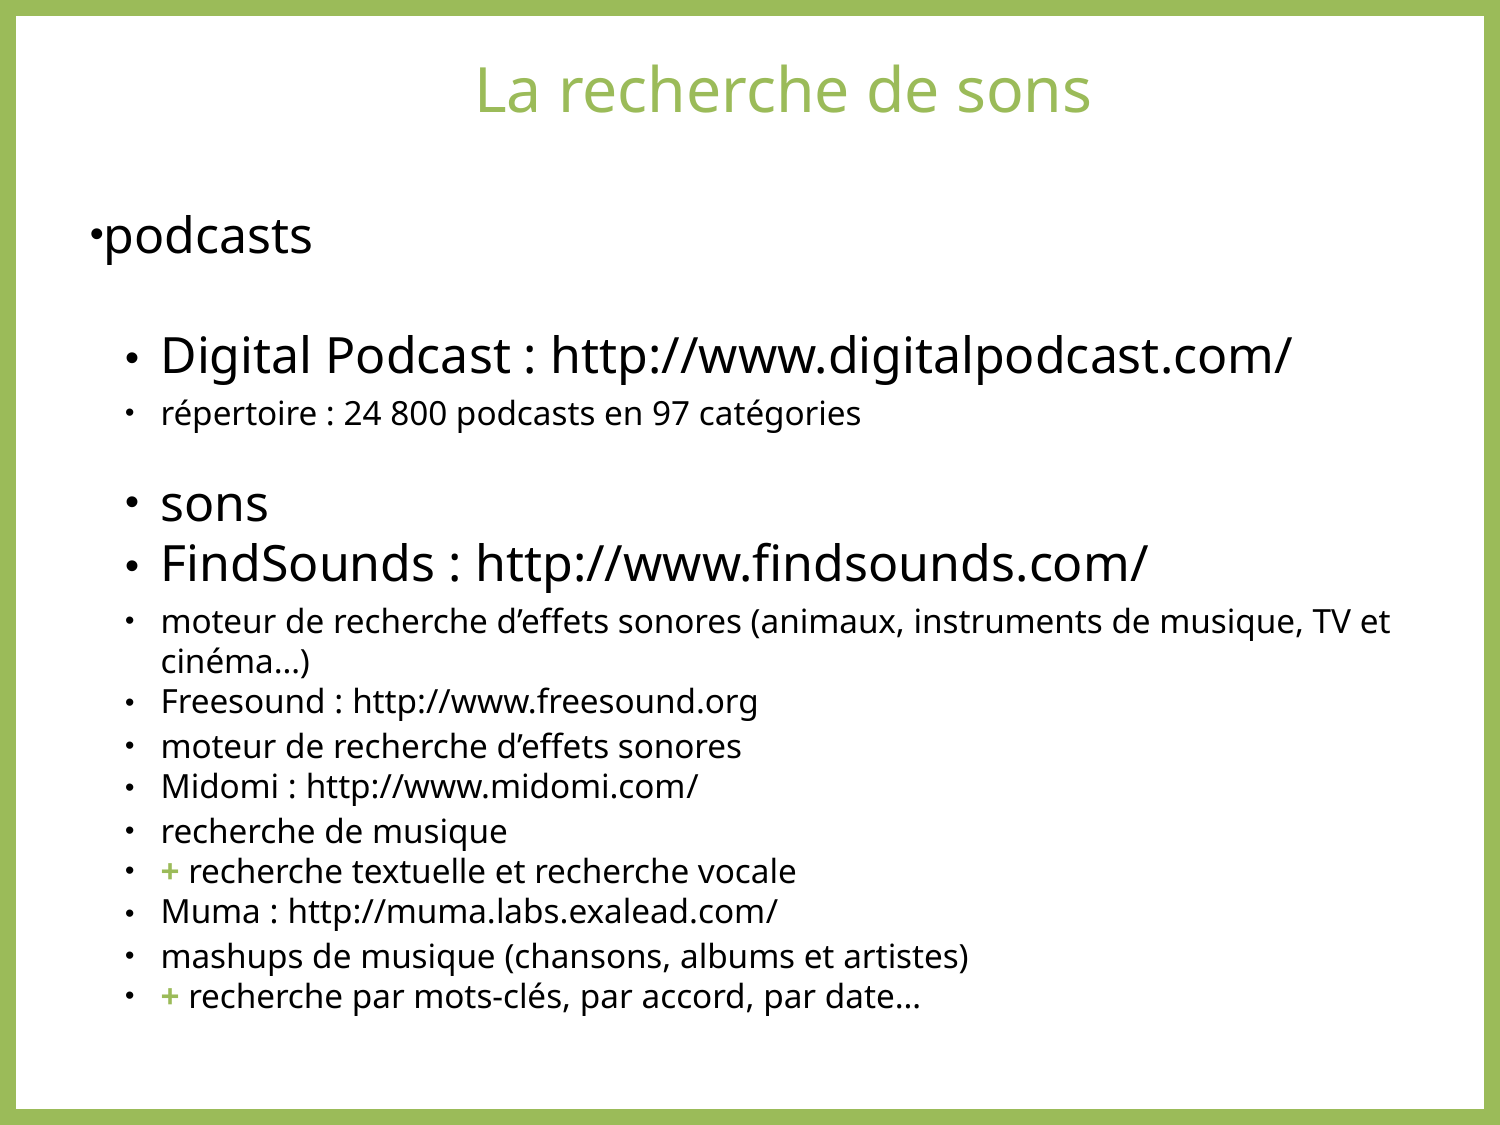

La recherche de sons
podcasts
Digital Podcast : http://www.digitalpodcast.com/
répertoire : 24 800 podcasts en 97 catégories
sons
FindSounds : http://www.findsounds.com/
moteur de recherche d’effets sonores (animaux, instruments de musique, TV et cinéma…)
Freesound : http://www.freesound.org
moteur de recherche d’effets sonores
Midomi : http://www.midomi.com/
recherche de musique
+ recherche textuelle et recherche vocale
Muma : http://muma.labs.exalead.com/
mashups de musique (chansons, albums et artistes)
+ recherche par mots-clés, par accord, par date…